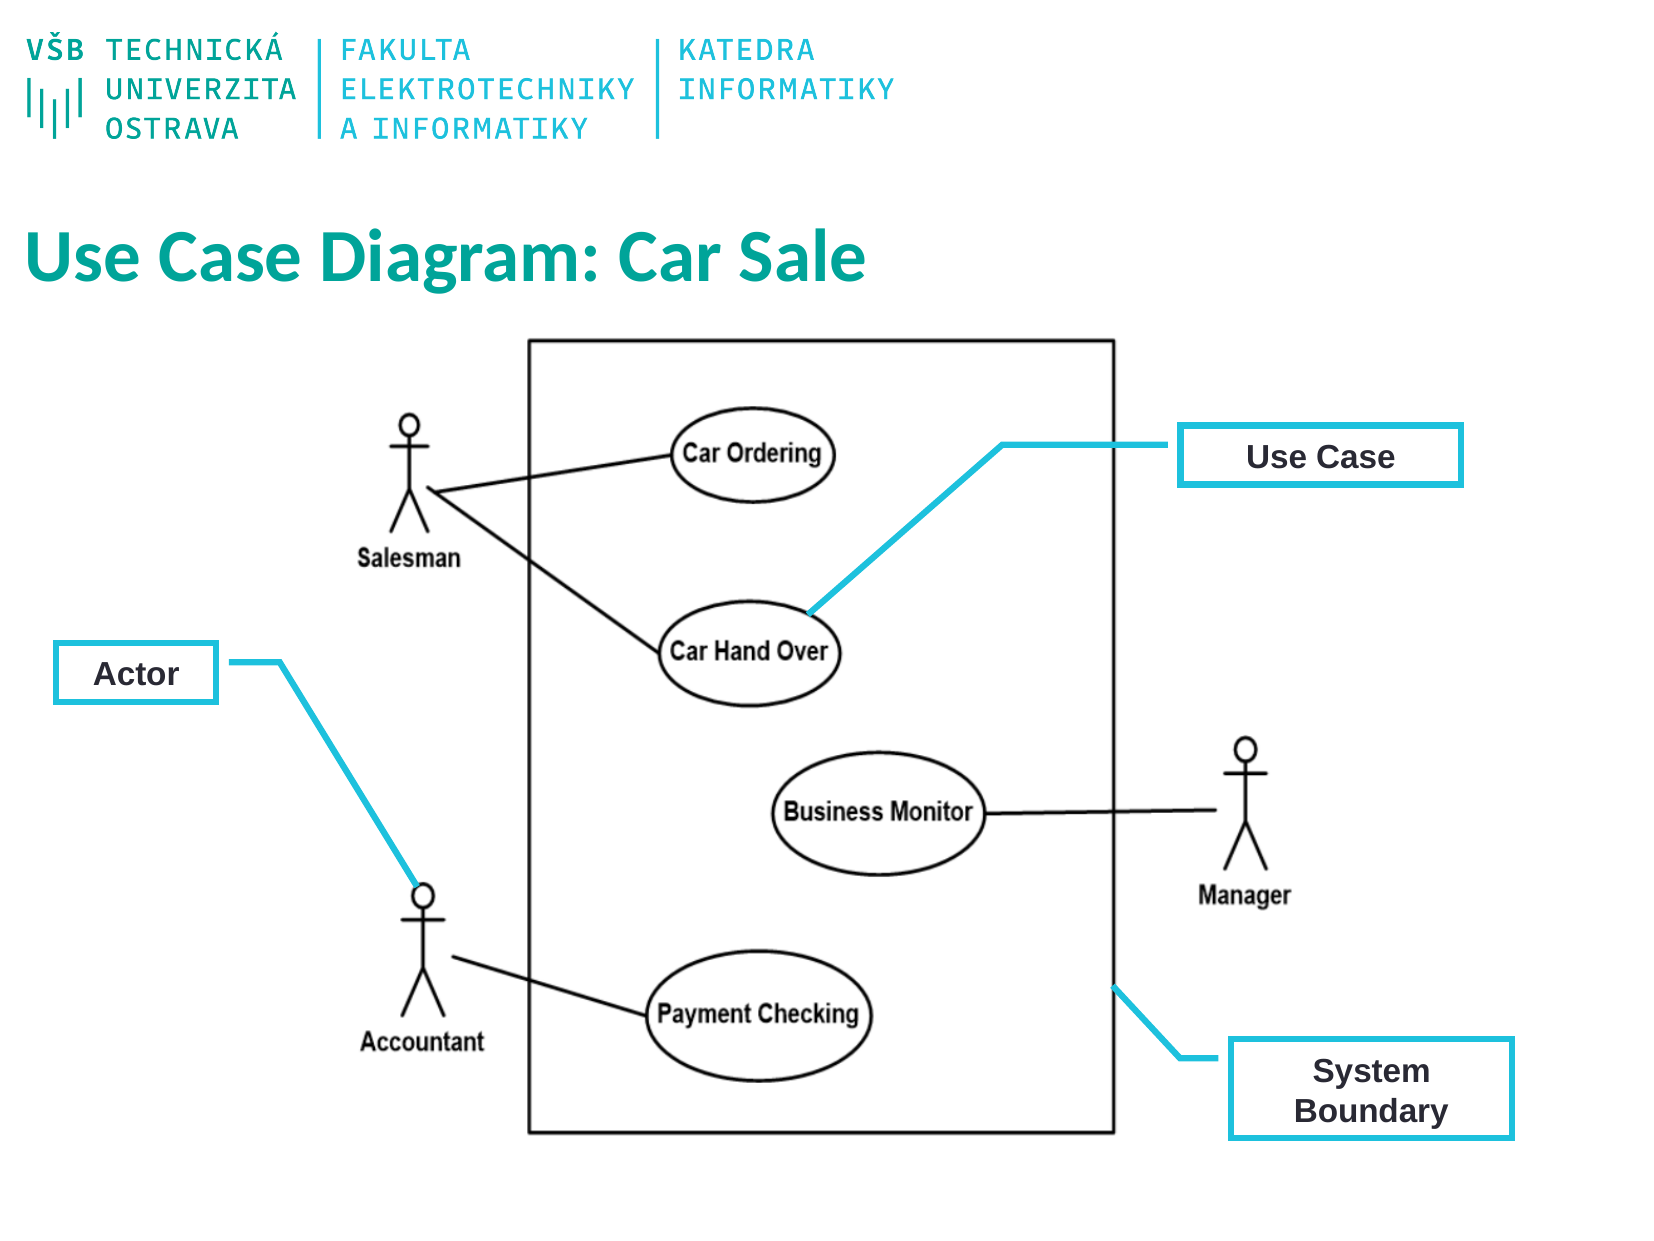

# Use Case Diagram: Car Sale
Use Case
Actor
System Boundary